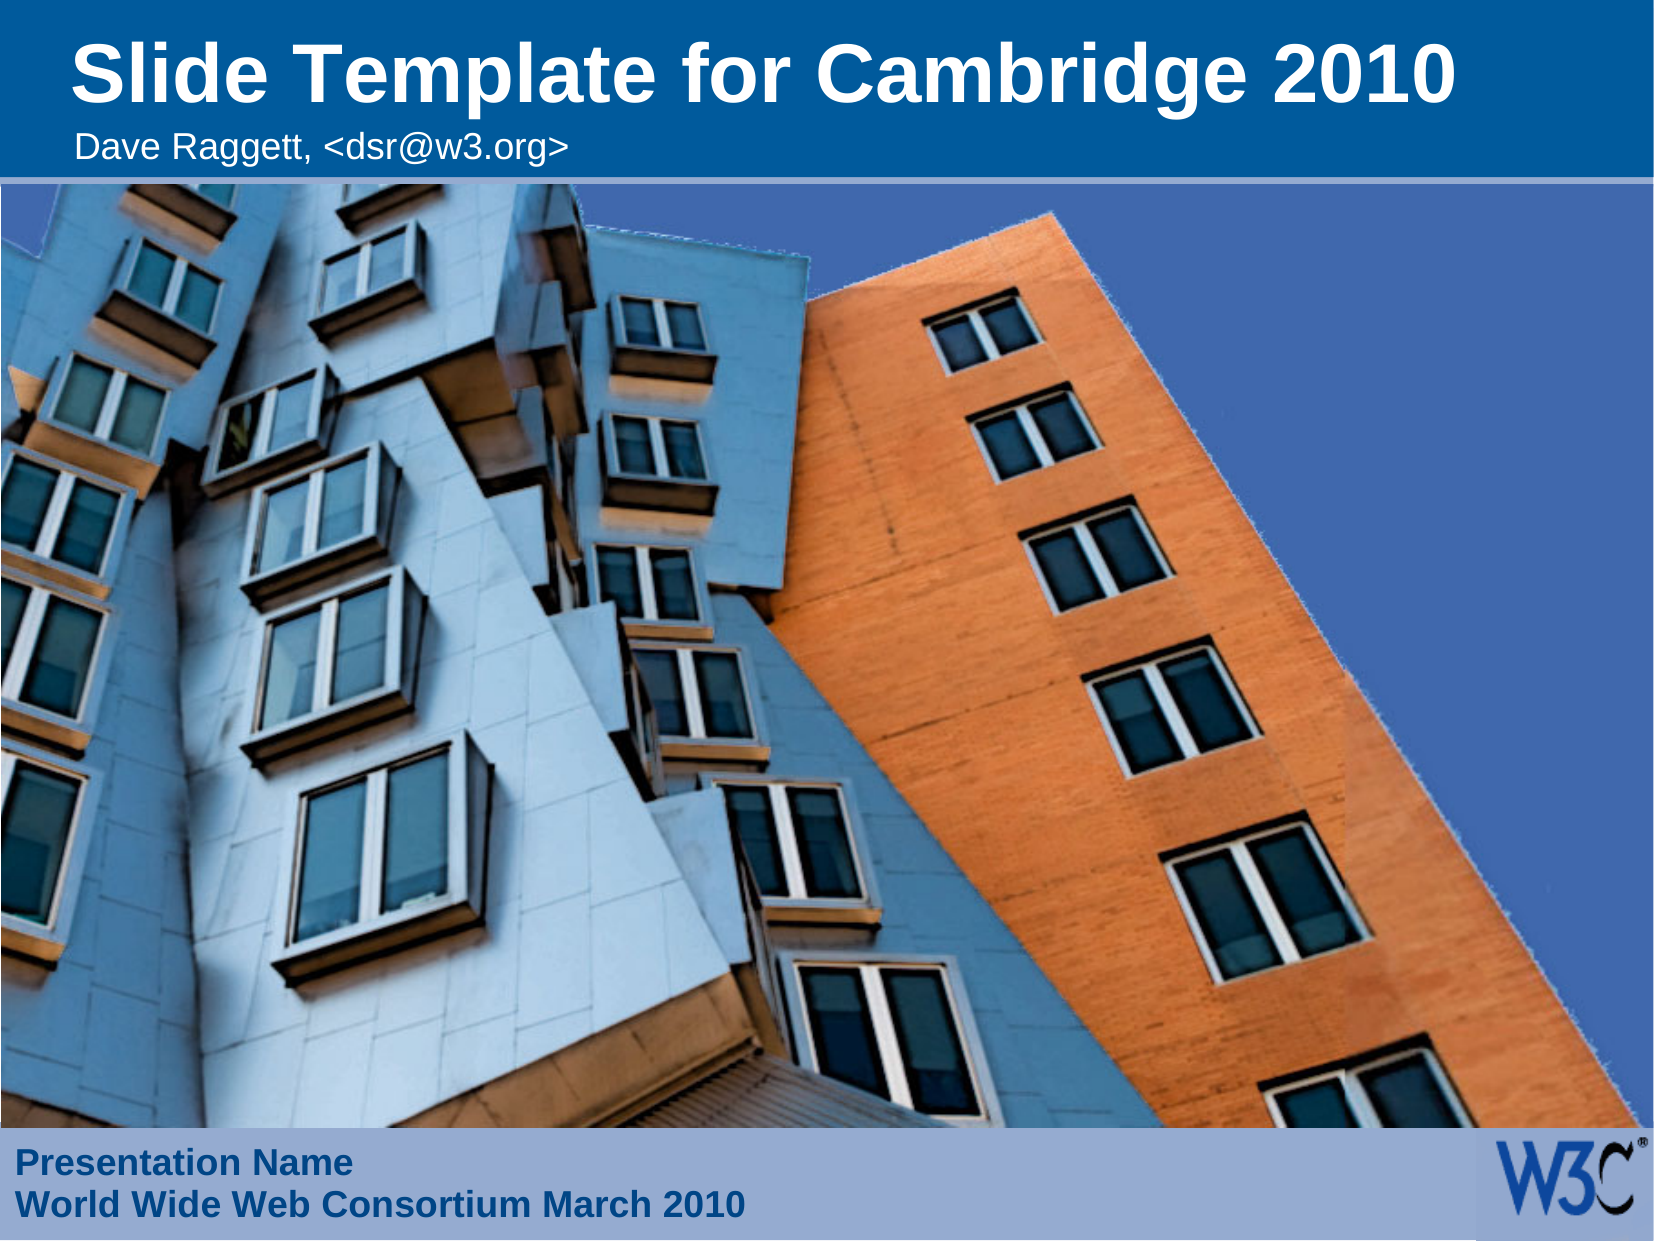

# Slide Template for Cambridge 2010
Dave Raggett, <dsr@w3.org>